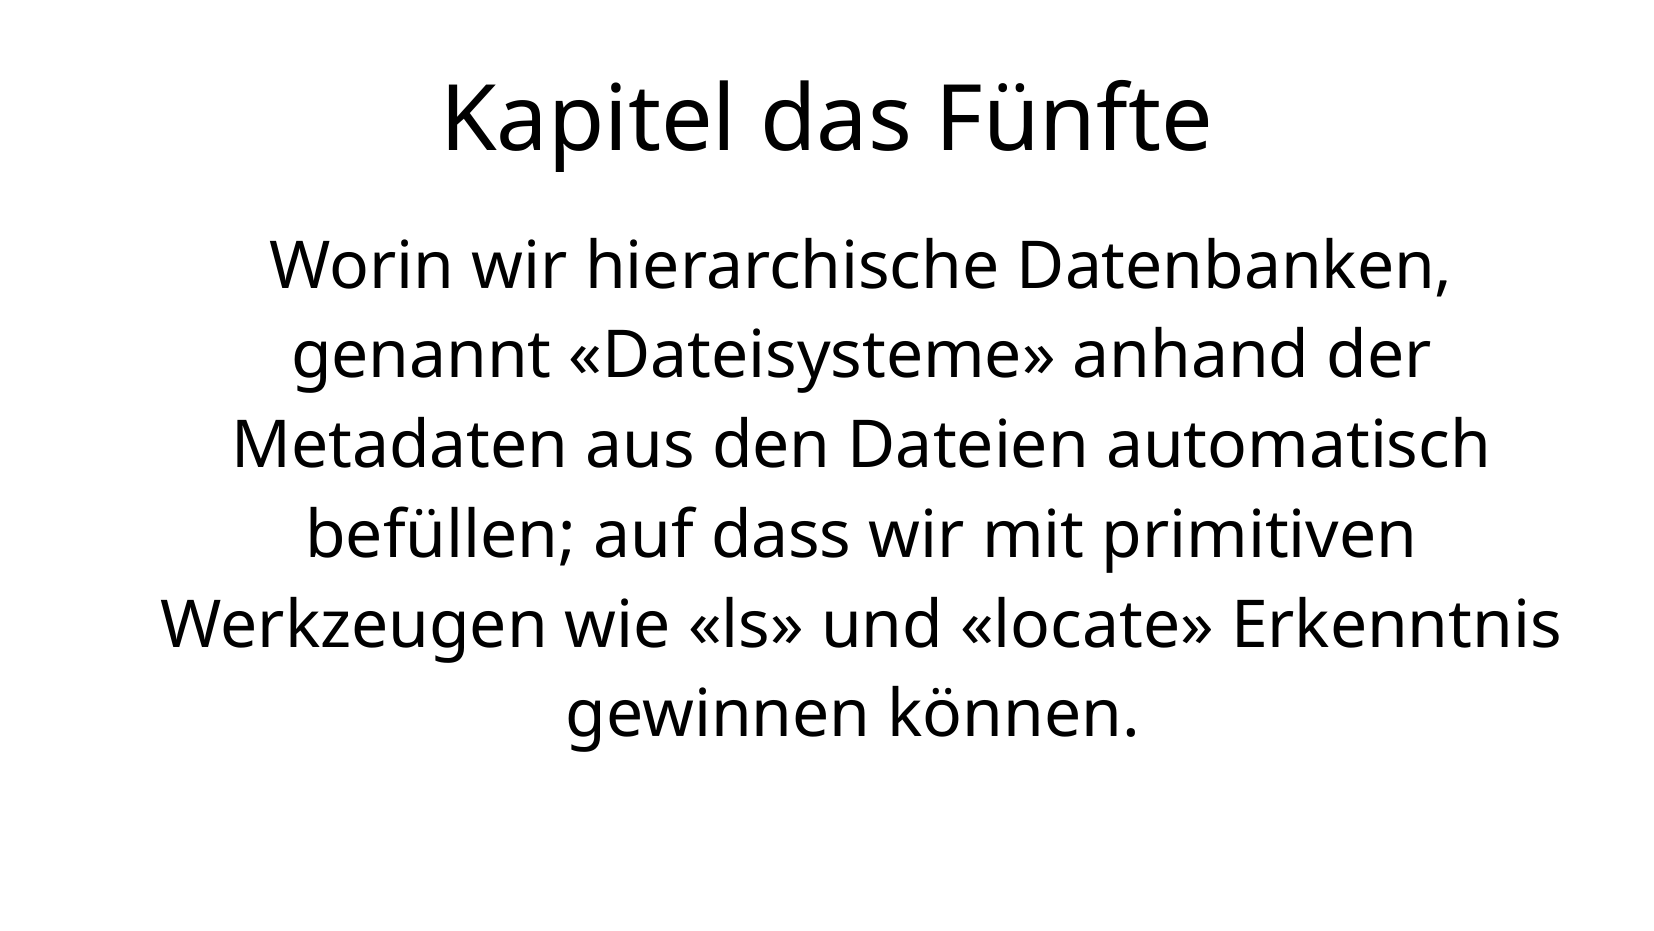

# Kapitel das Fünfte
Worin wir hierarchische Datenbanken, genannt «Dateisysteme» anhand der Metadaten aus den Dateien automatisch befüllen; auf dass wir mit primitiven Werkzeugen wie «ls» und «locate» Erkenntnis gewinnen können.